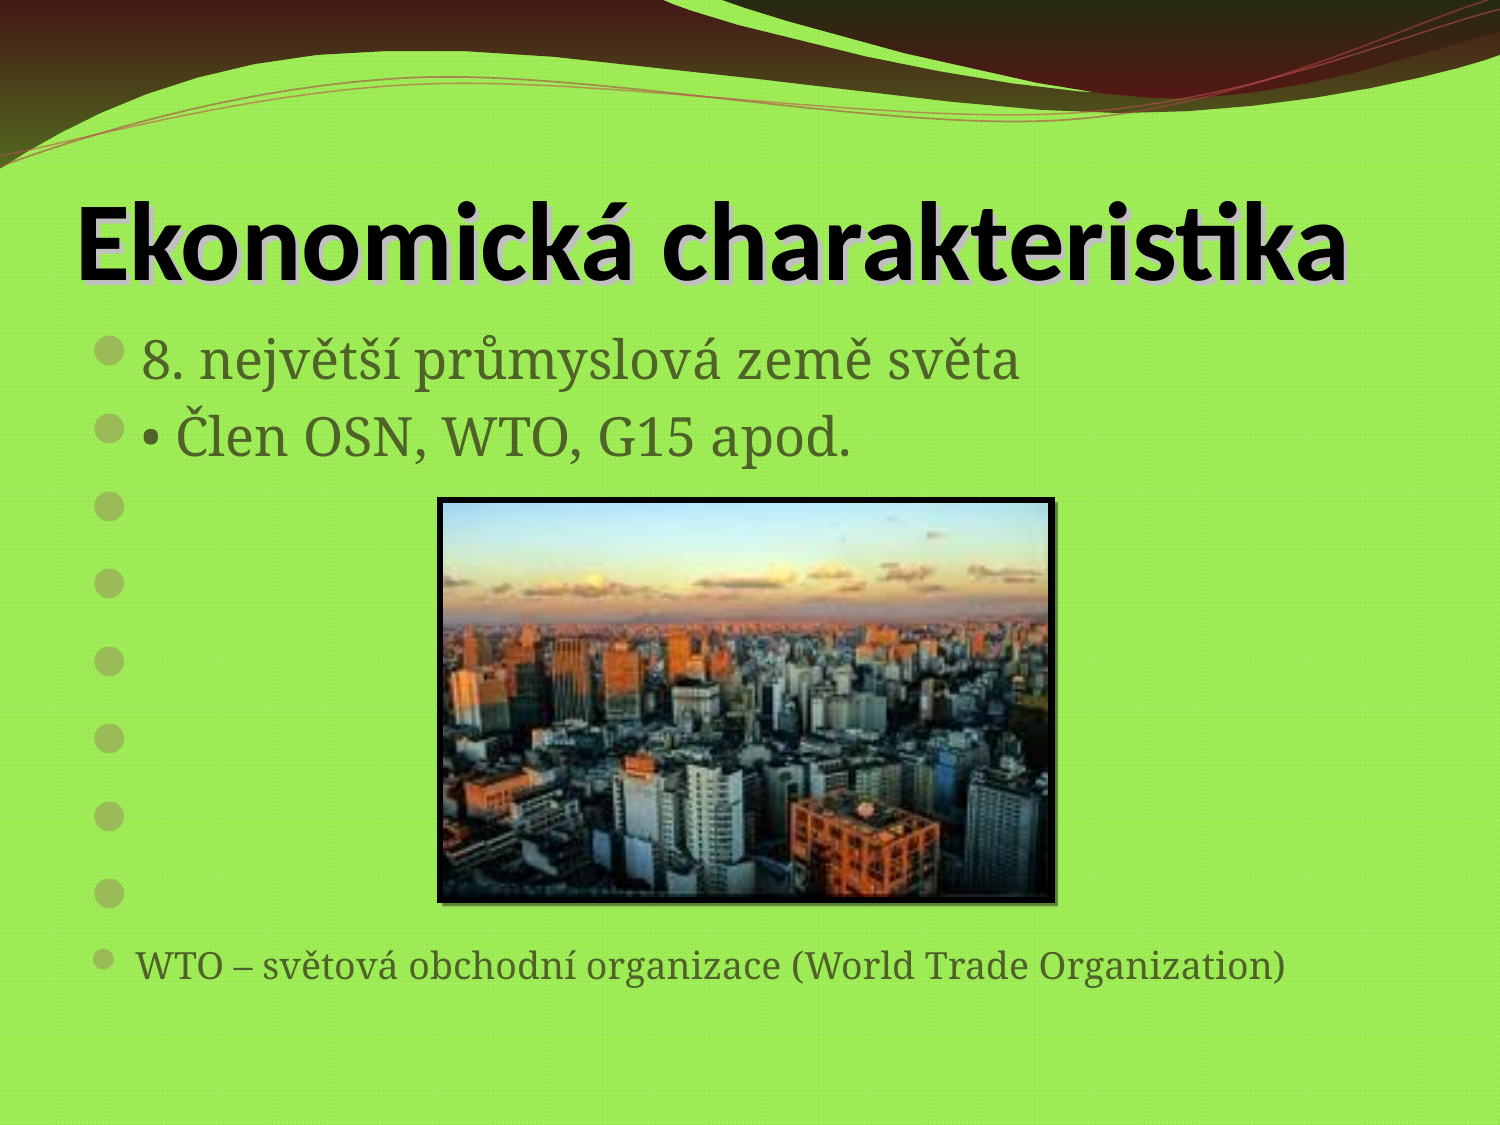

# Ekonomická charakteristika
8. největší průmyslová země světa
• Člen OSN, WTO, G15 apod.
WTO – světová obchodní organizace (World Trade Organization)